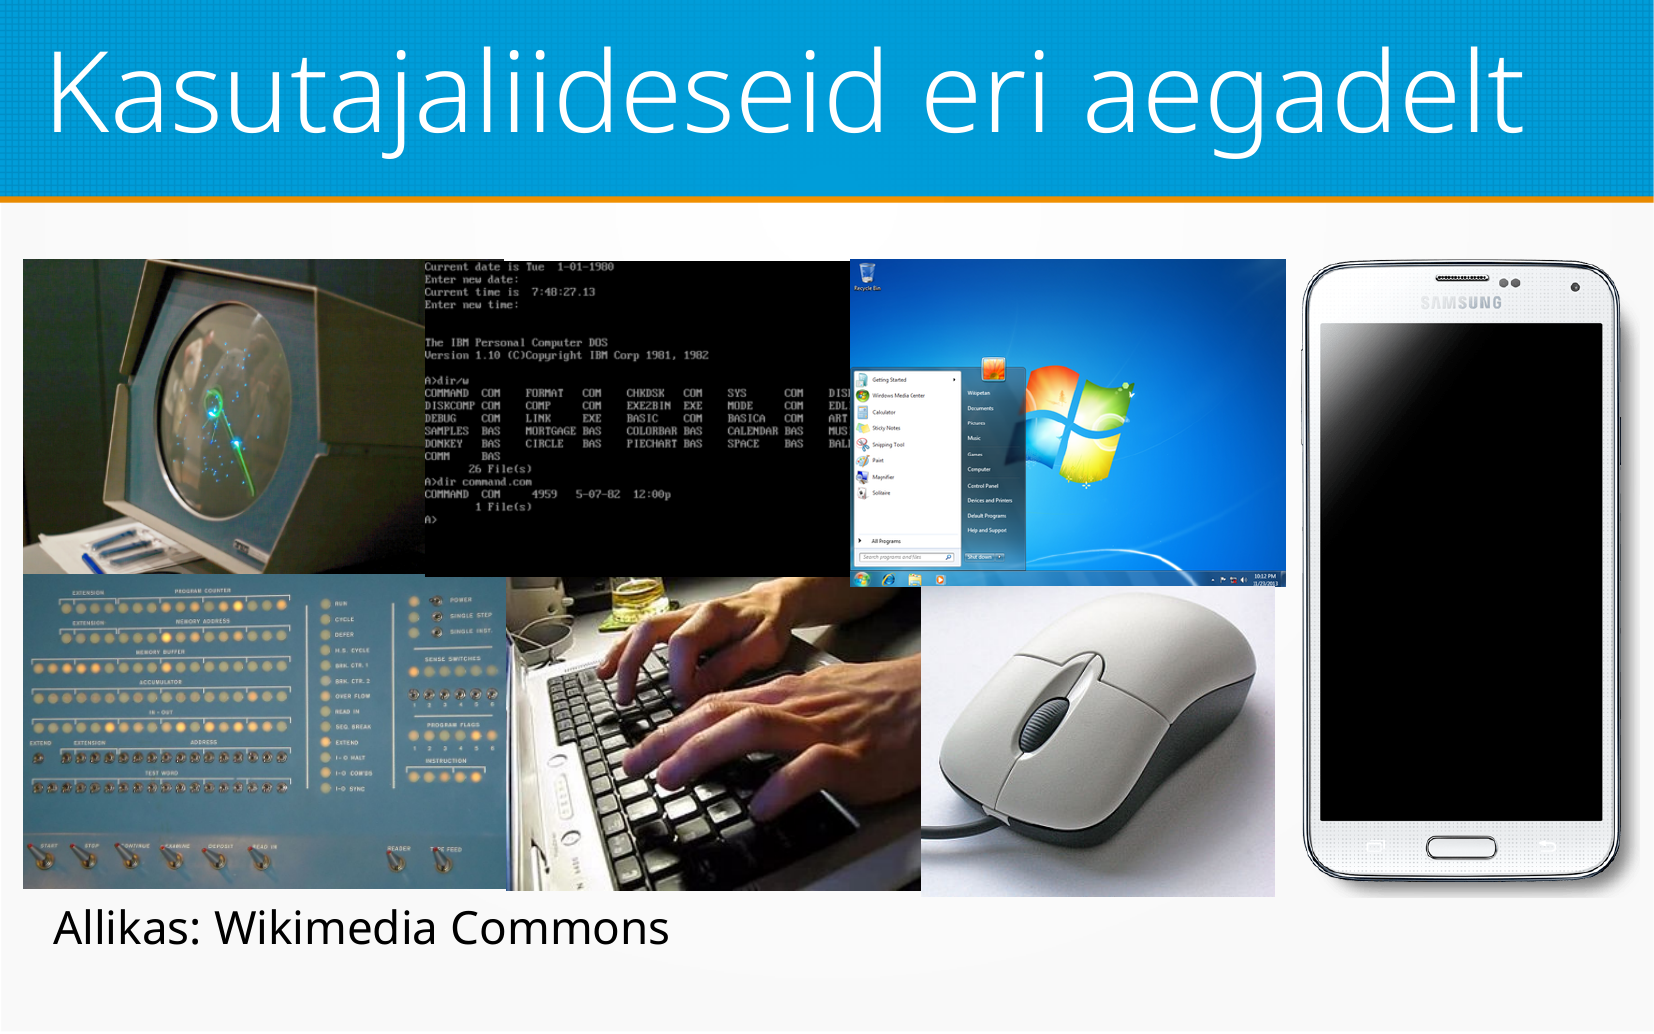

# Kasutajaliideseid eri aegadelt
Allikas: Wikimedia Commons